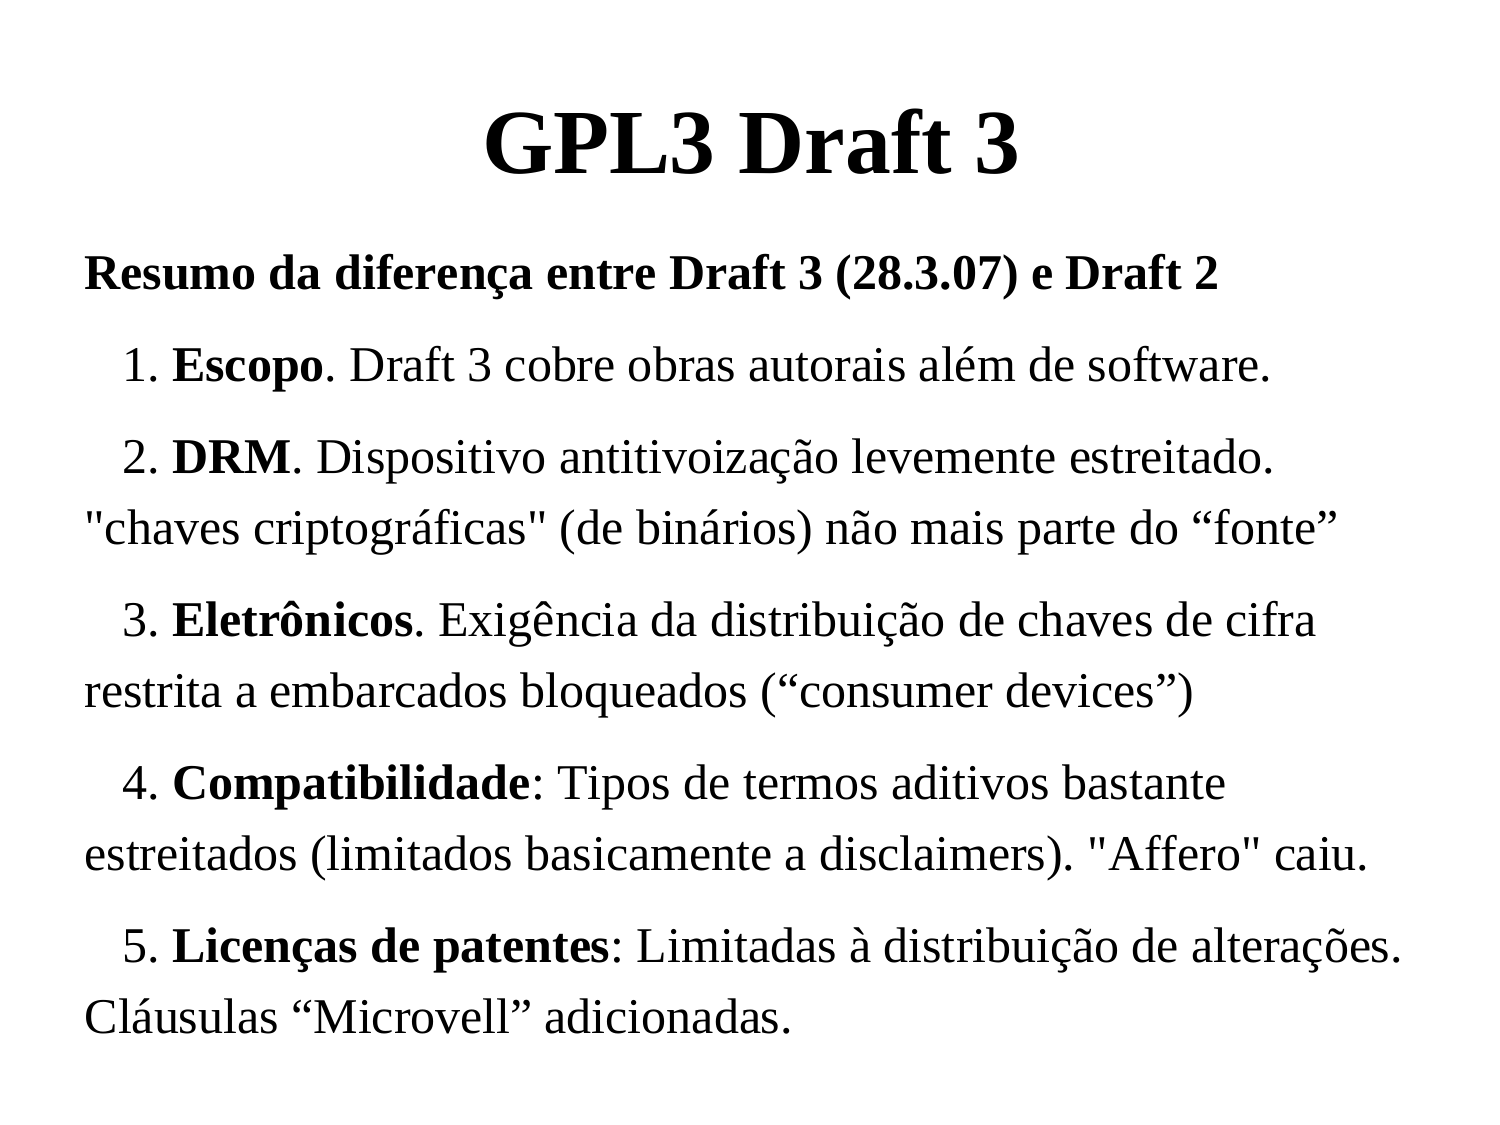

# GPL3 Draft 3
Resumo da diferença entre Draft 3 (28.3.07) e Draft 2
 1. Escopo. Draft 3 cobre obras autorais além de software.
 2. DRM. Dispositivo antitivoização levemente estreitado. "chaves criptográficas" (de binários) não mais parte do “fonte”
 3. Eletrônicos. Exigência da distribuição de chaves de cifra restrita a embarcados bloqueados (“consumer devices”)
 4. Compatibilidade: Tipos de termos aditivos bastante estreitados (limitados basicamente a disclaimers). "Affero" caiu.
 5. Licenças de patentes: Limitadas à distribuição de alterações. Cláusulas “Microvell” adicionadas.